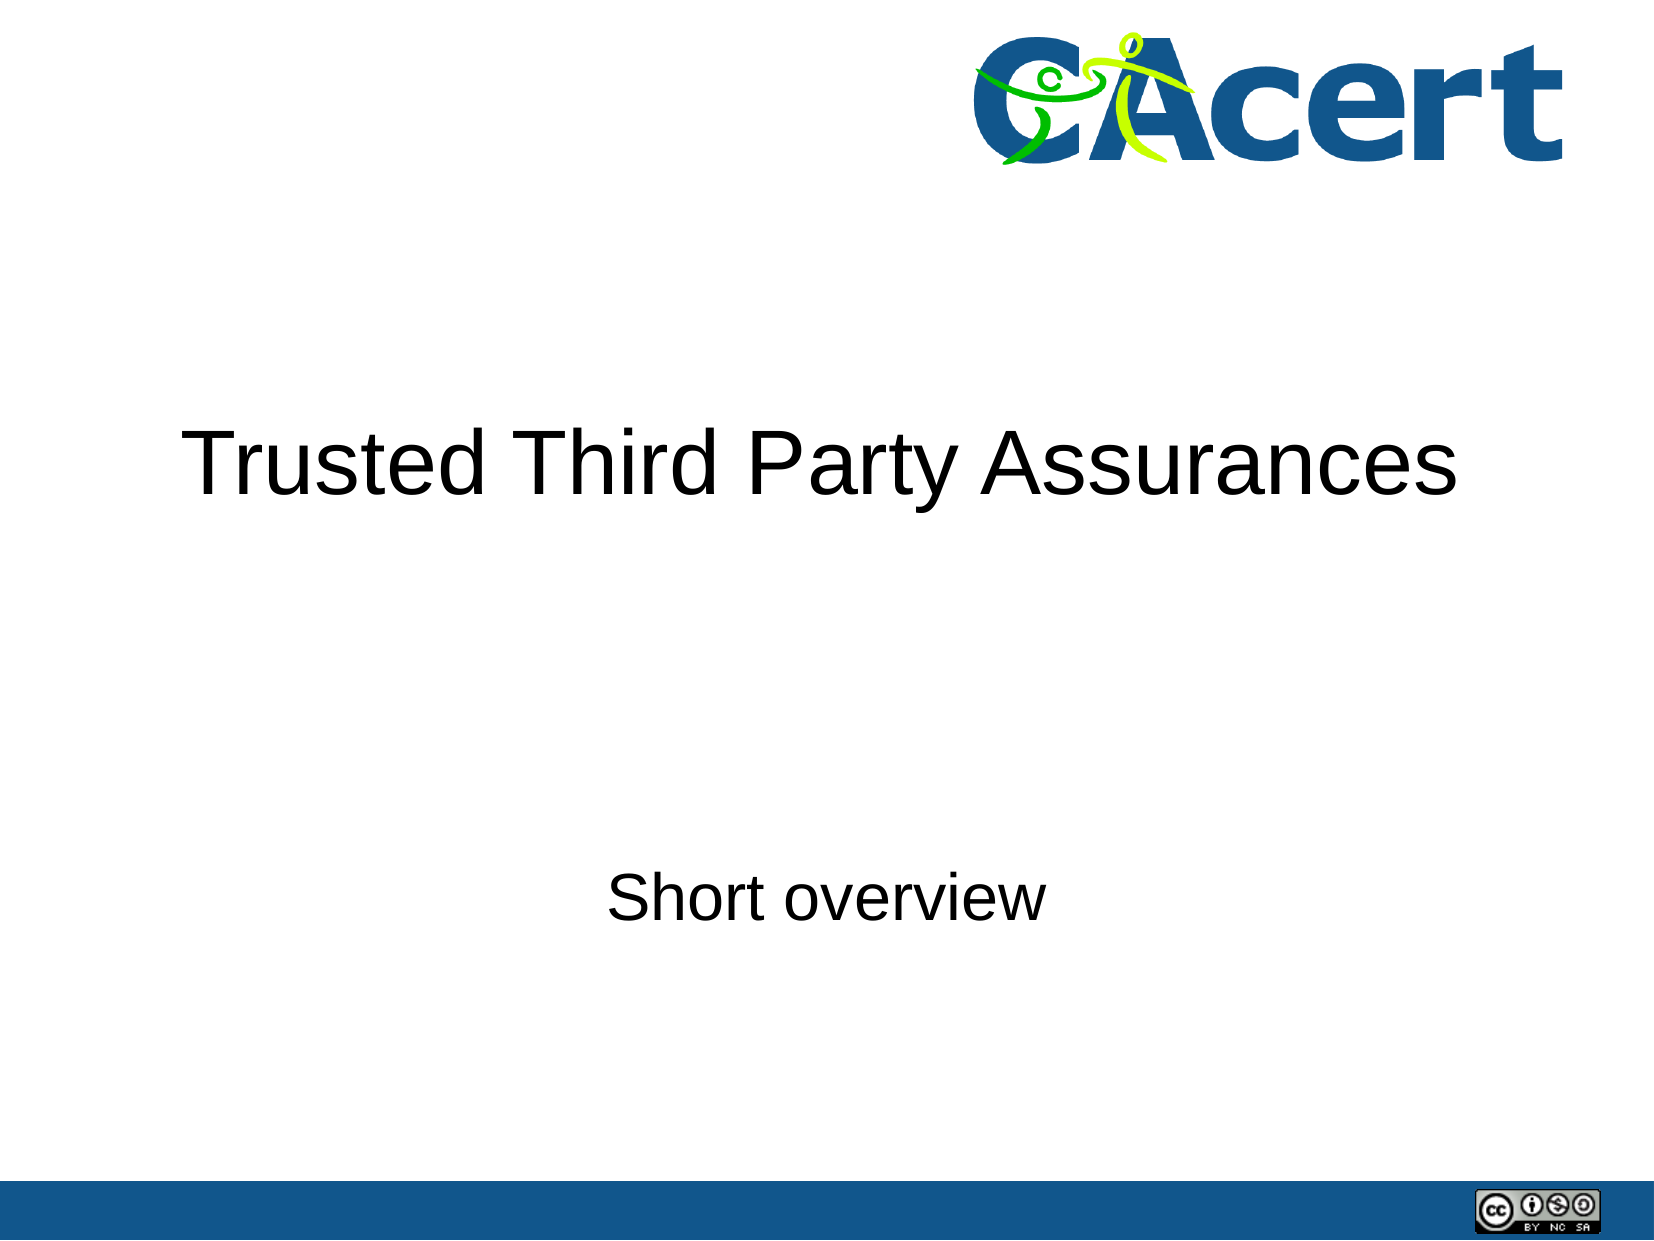

# Trusted Third Party Assurances
Short overview
21.08.2011